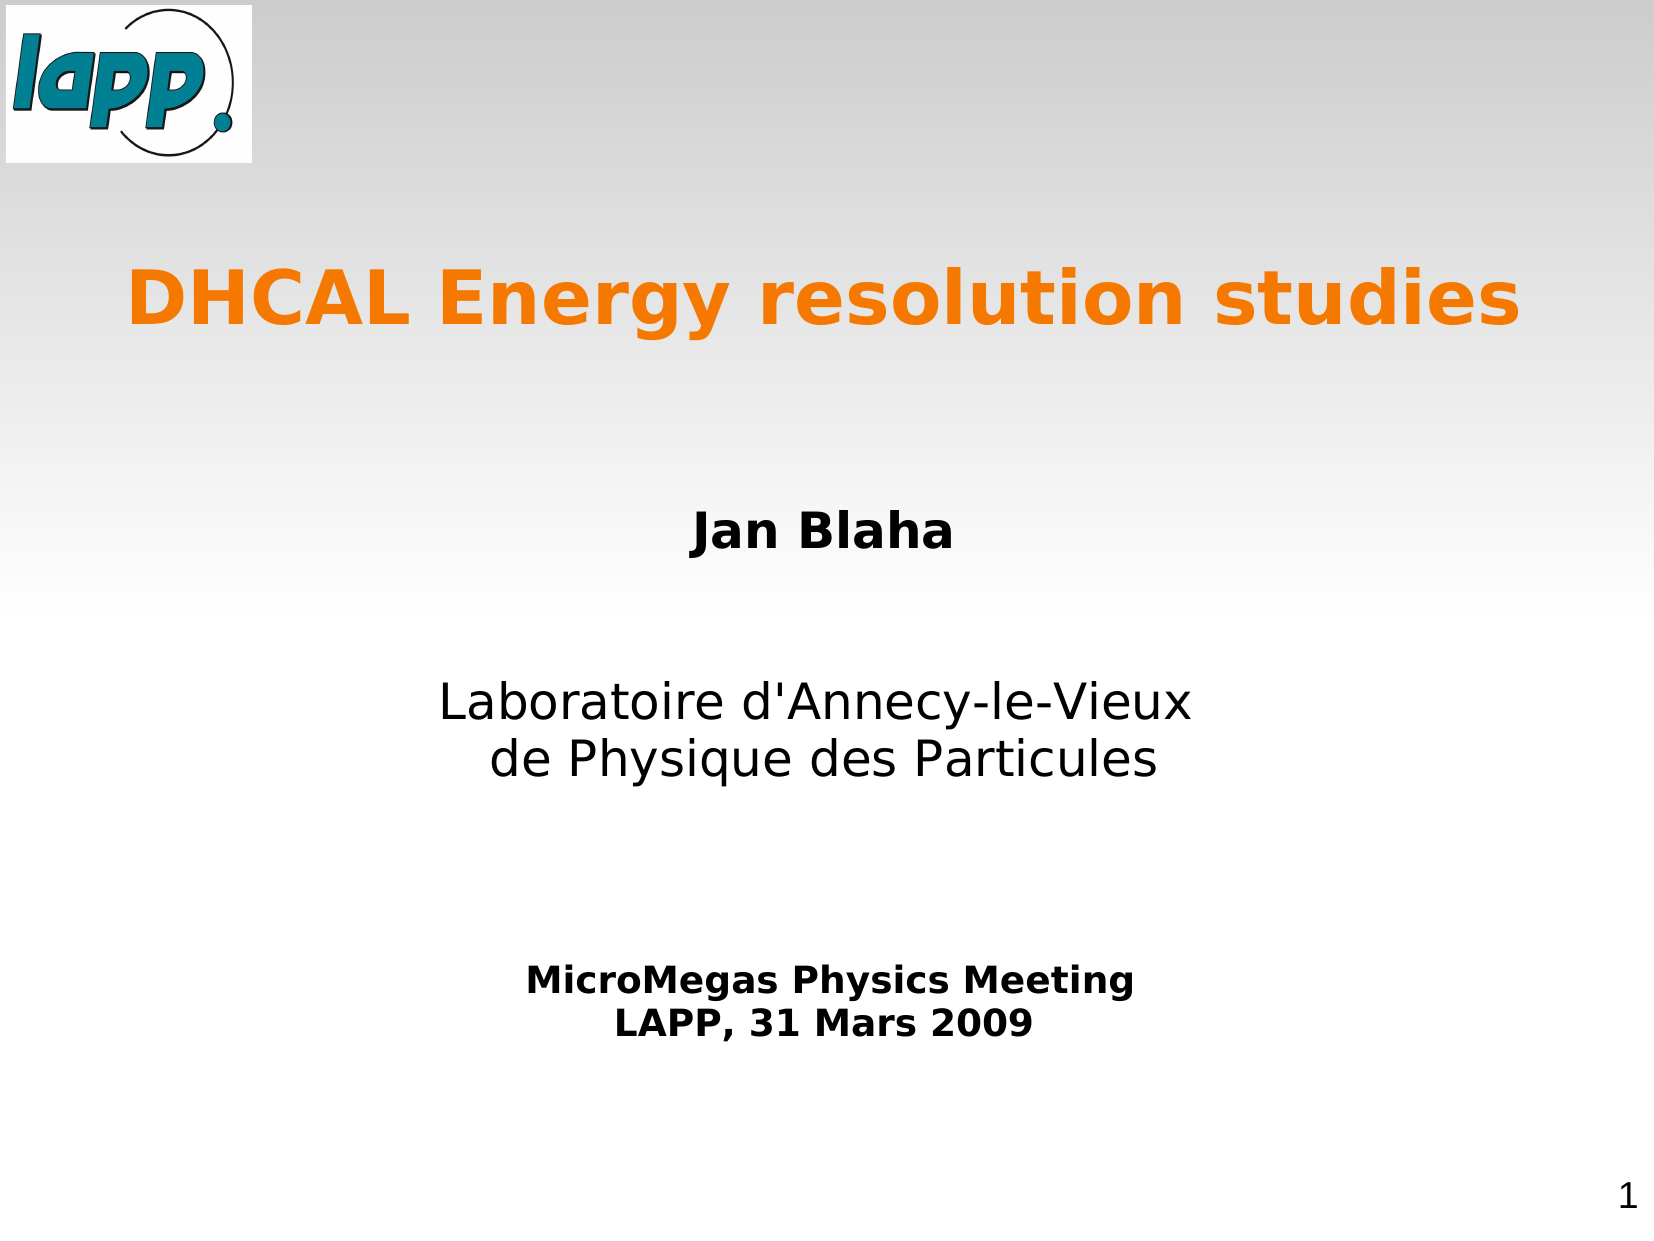

# DHCAL Energy resolution studies Jan Blaha Laboratoire d'Annecy-le-Vieux de Physique des Particules MicroMegas Physics Meeting LAPP, 31 Mars 2009